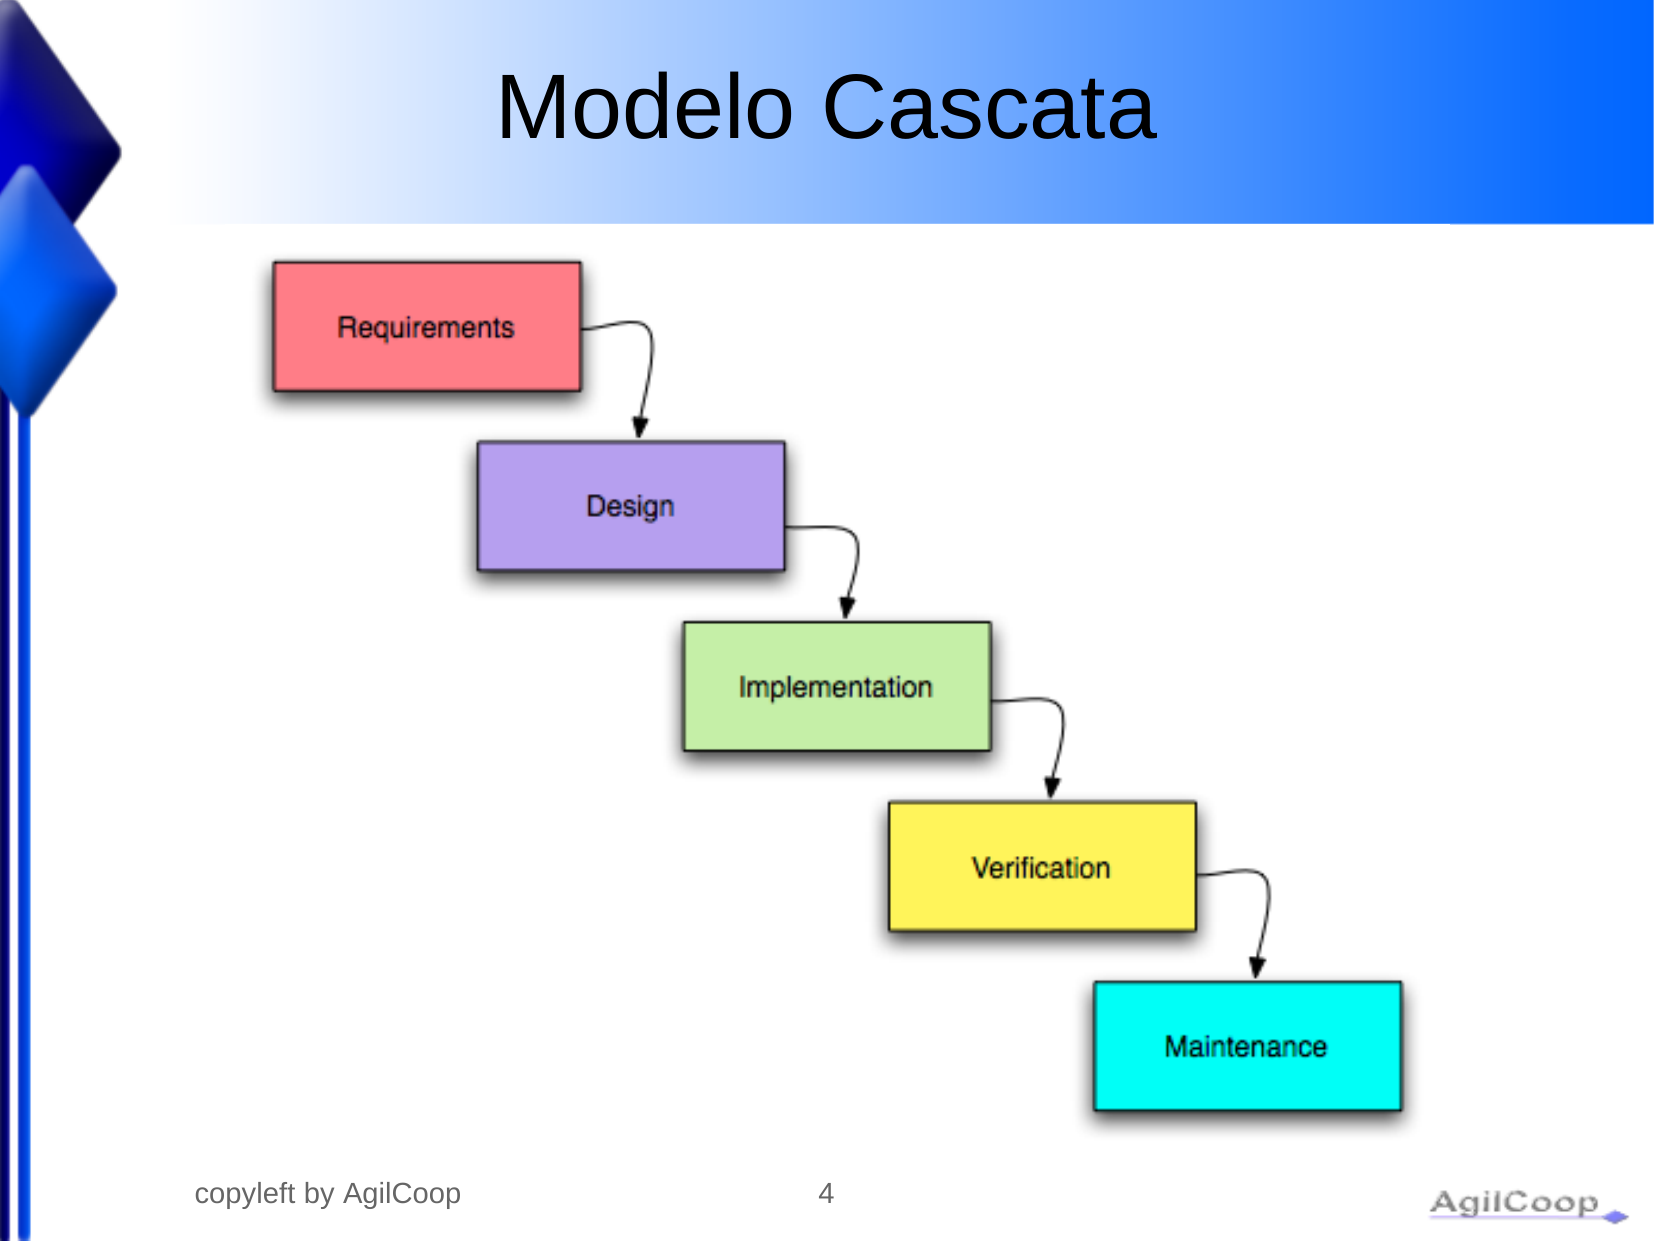

# Modelo Cascata
copyleft by AgilCoop
4